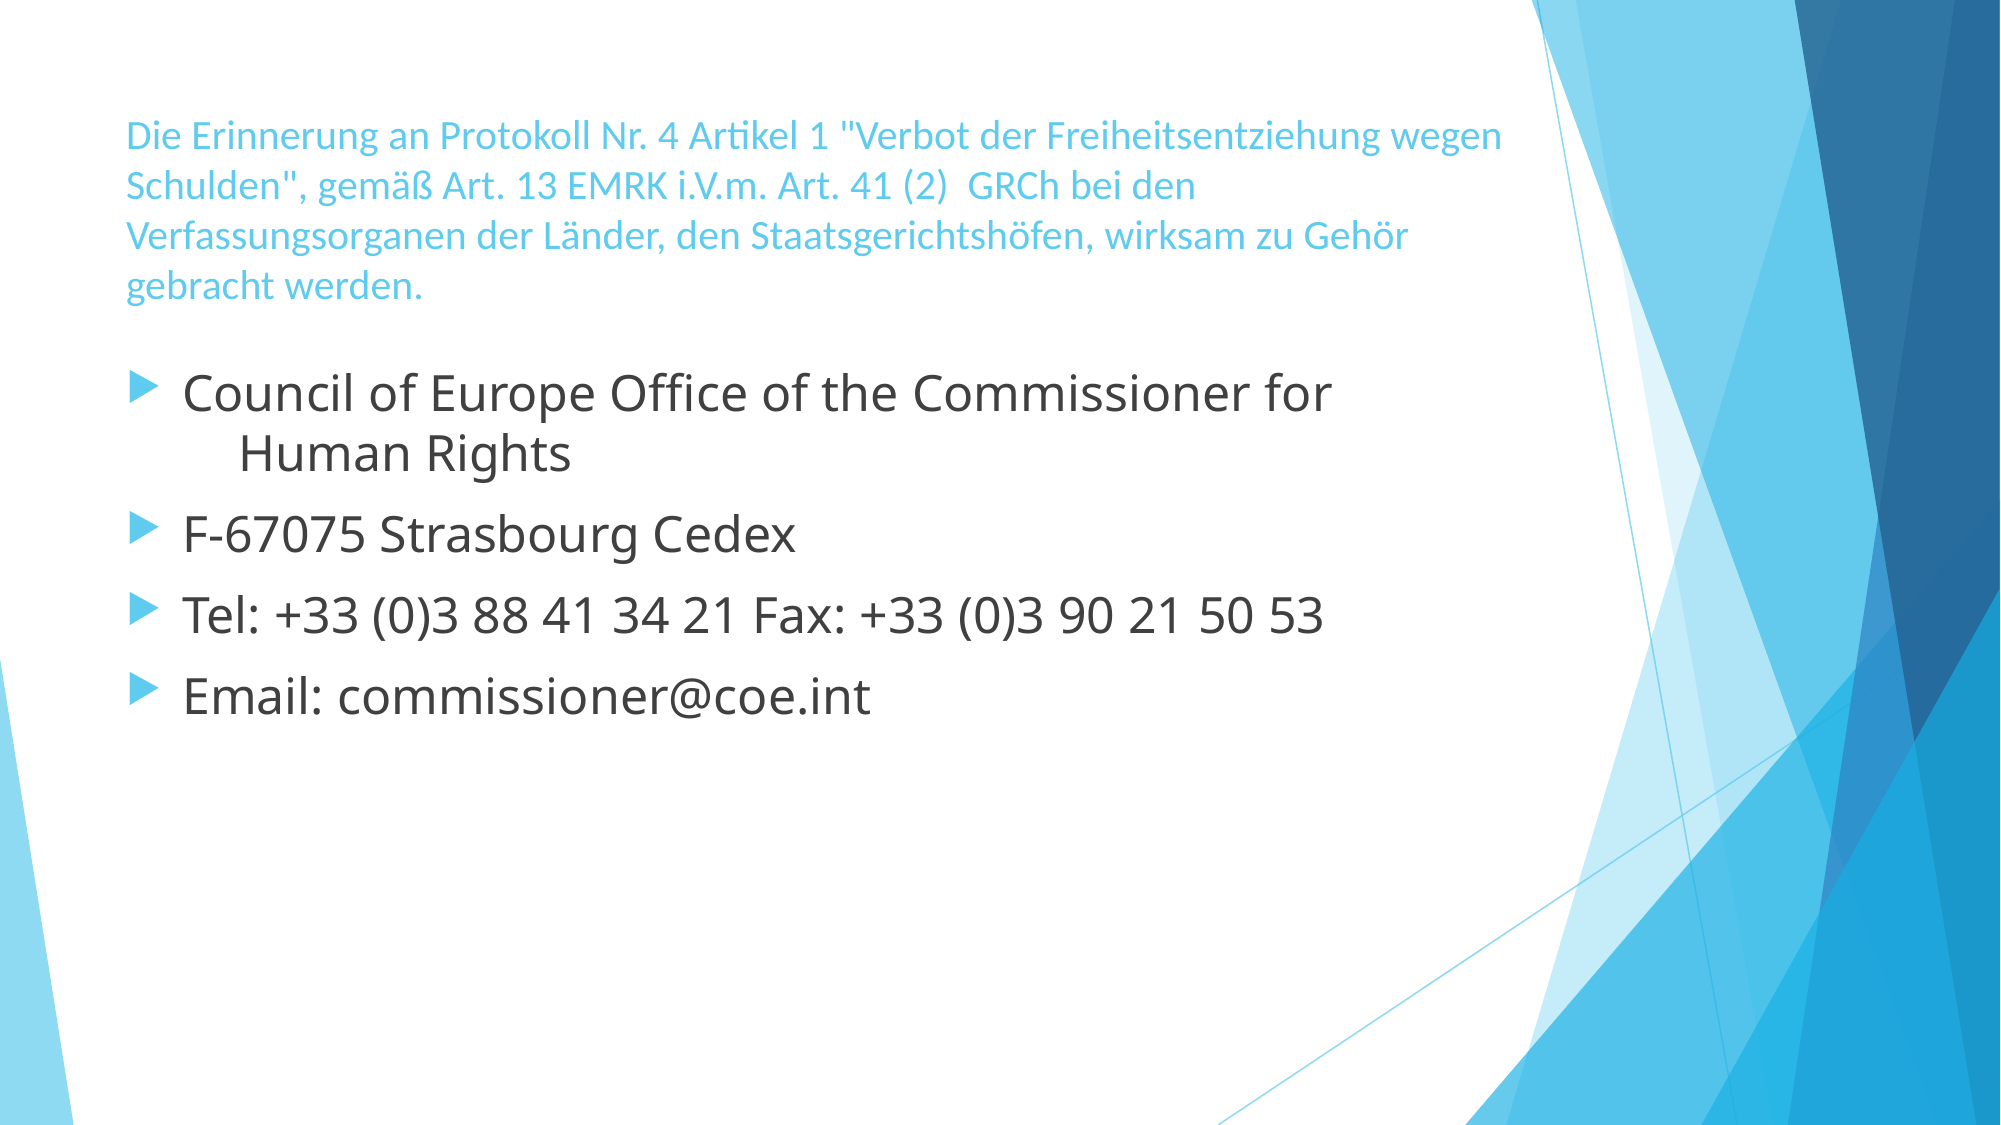

# Die Erinnerung an Protokoll Nr. 4 Artikel 1 "Verbot der Freiheitsentziehung wegen Schulden", gemäß Art. 13 EMRK i.V.m. Art. 41 (2) GRCh bei den Verfassungsorganen der Länder, den Staatsgerichtshöfen, wirksam zu Gehör gebracht werden.
Council of Europe Office of the Commissioner for Human Rights
F-67075 Strasbourg Cedex
Tel: +33 (0)3 88 41 34 21 Fax: +33 (0)3 90 21 50 53
Email: commissioner@coe.int